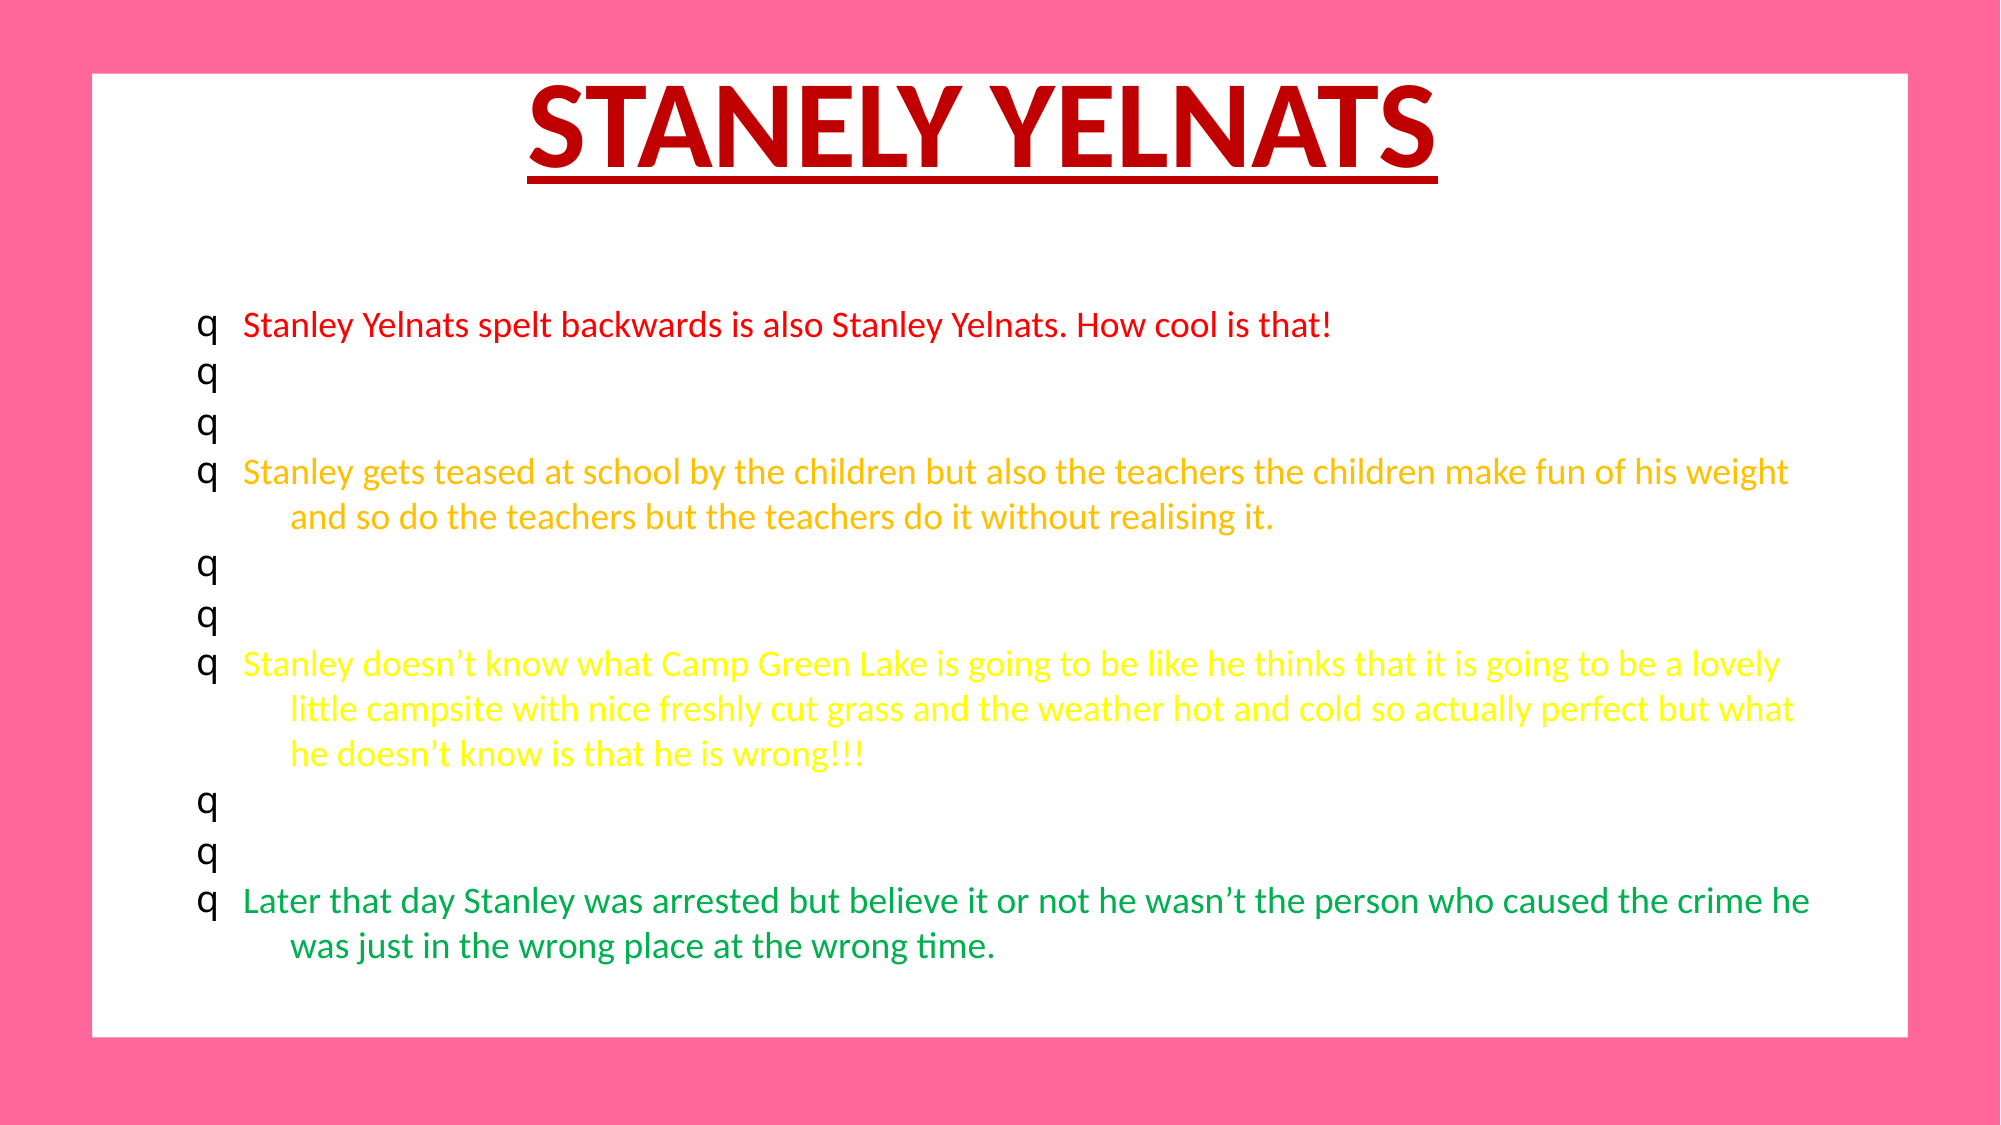

STANELY YELNATS
Stanley Yelnats spelt backwards is also Stanley Yelnats. How cool is that!
Stanley gets teased at school by the children but also the teachers the children make fun of his weight and so do the teachers but the teachers do it without realising it.
Stanley doesn’t know what Camp Green Lake is going to be like he thinks that it is going to be a lovely little campsite with nice freshly cut grass and the weather hot and cold so actually perfect but what he doesn’t know is that he is wrong!!!
Later that day Stanley was arrested but believe it or not he wasn’t the person who caused the crime he was just in the wrong place at the wrong time.